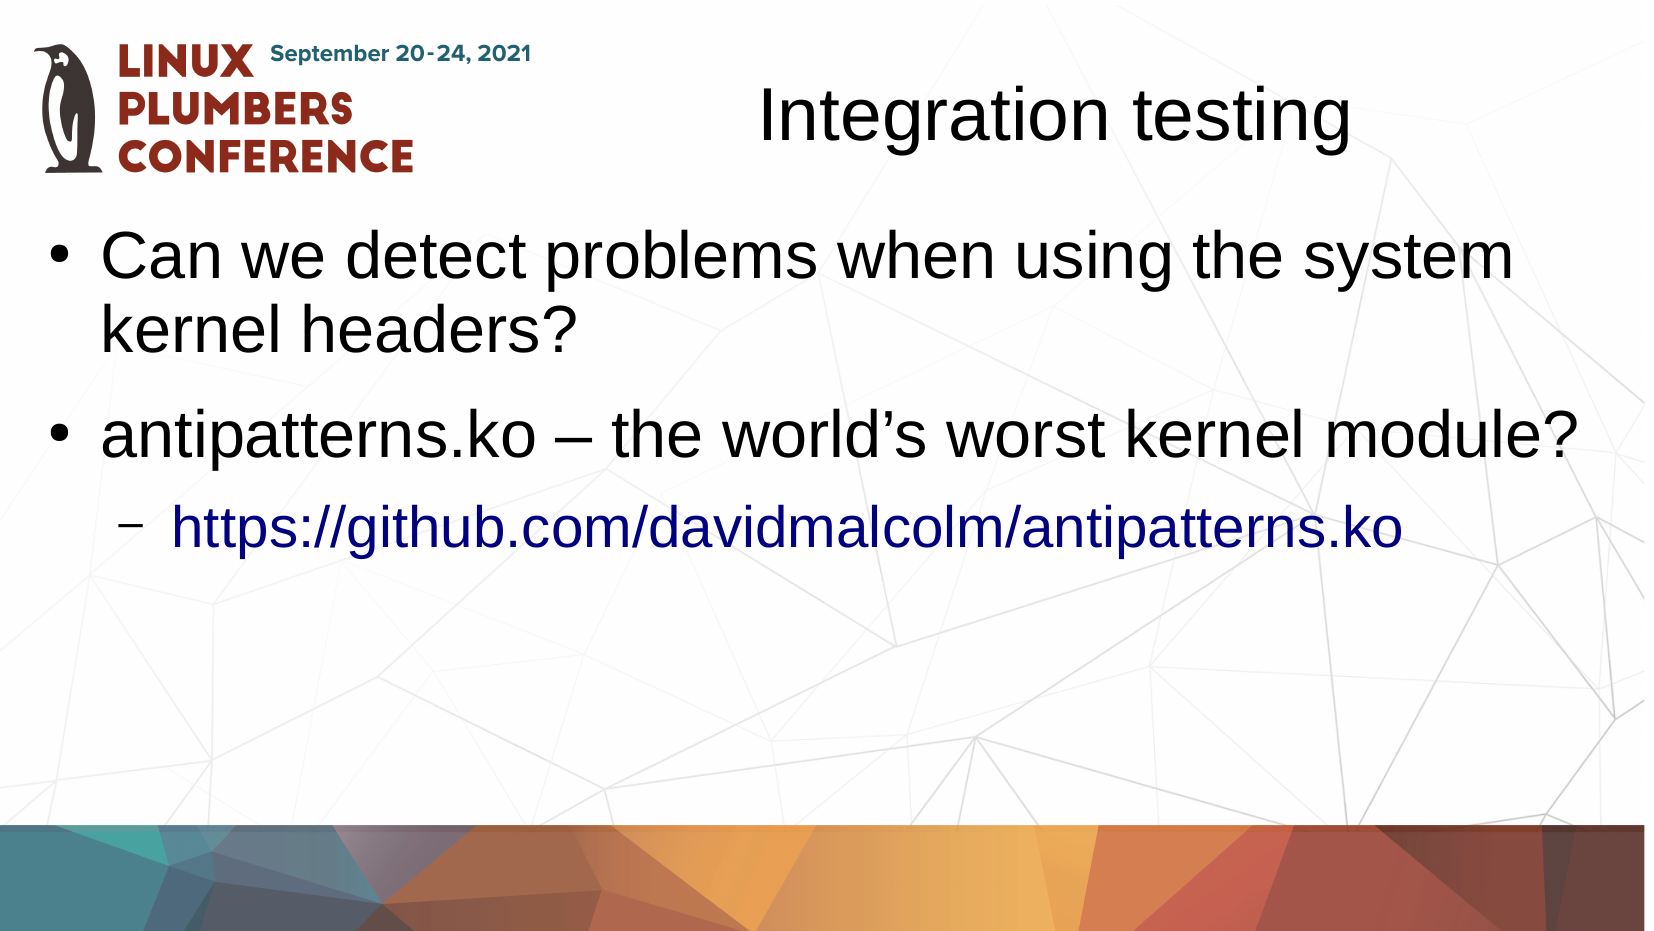

# Integration testing
Can we detect problems when using the system kernel headers?
antipatterns.ko – the world’s worst kernel module?
https://github.com/davidmalcolm/antipatterns.ko